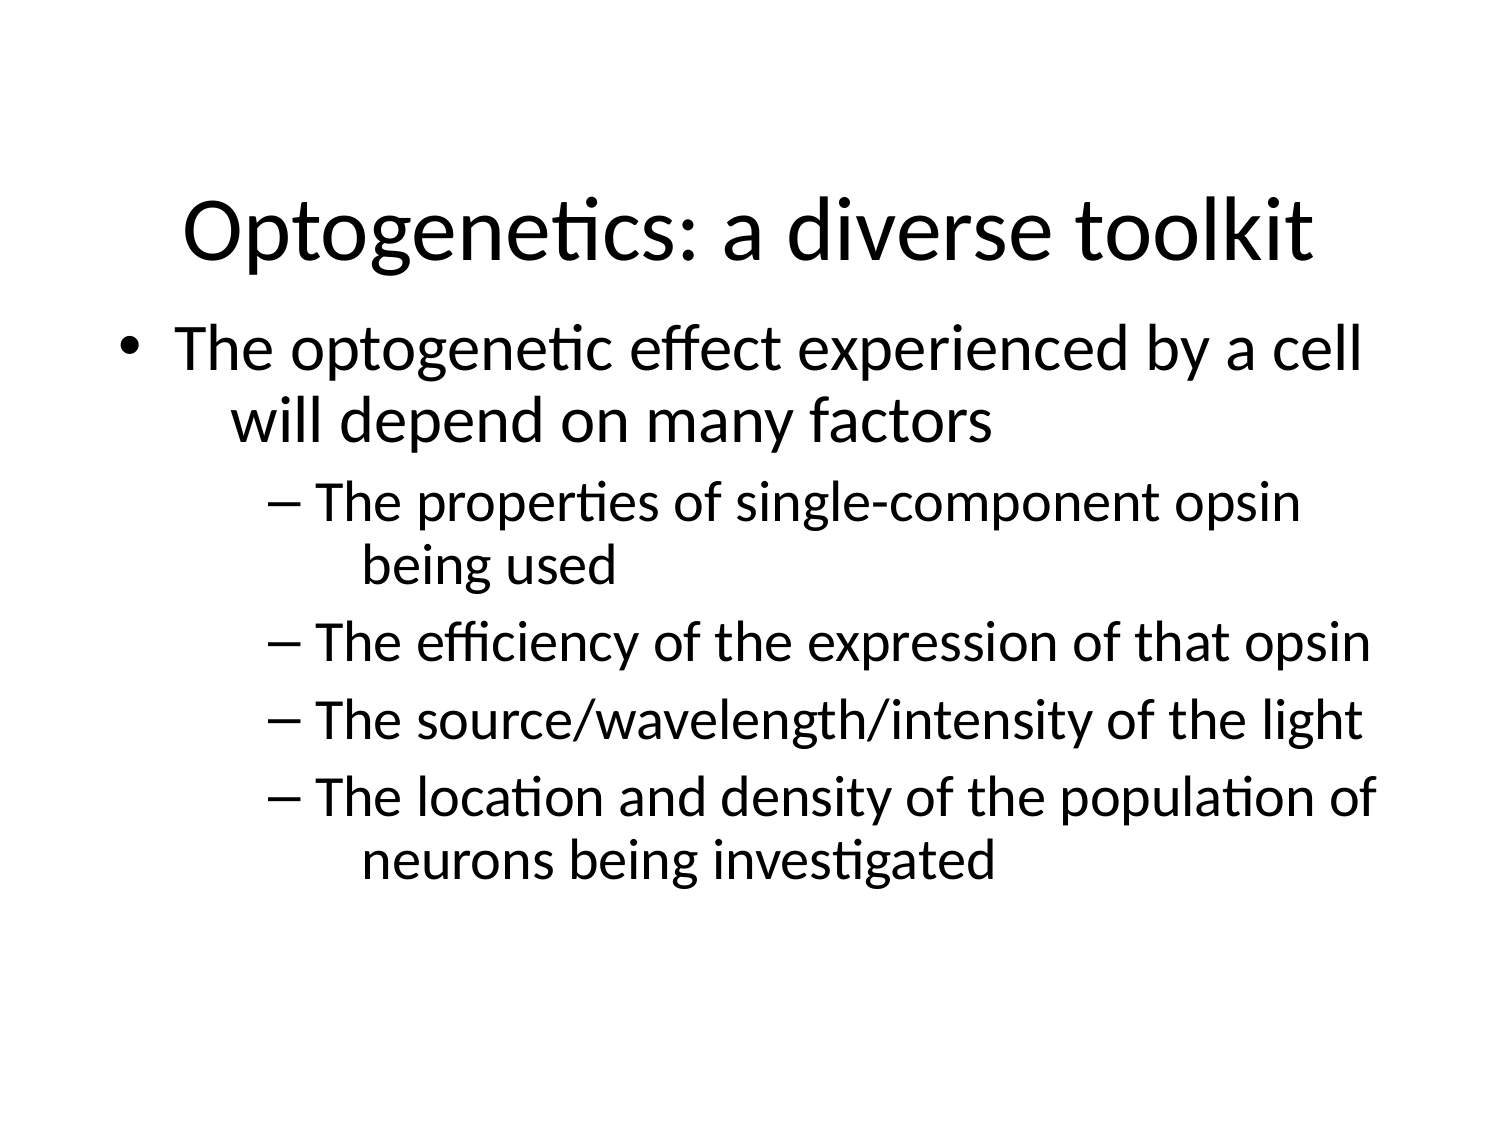

# Optogenetics: a diverse toolkit
The optogenetic effect experienced by a cell will depend on many factors
The properties of single-component opsin being used
The efficiency of the expression of that opsin
The source/wavelength/intensity of the light
The location and density of the population of neurons being investigated